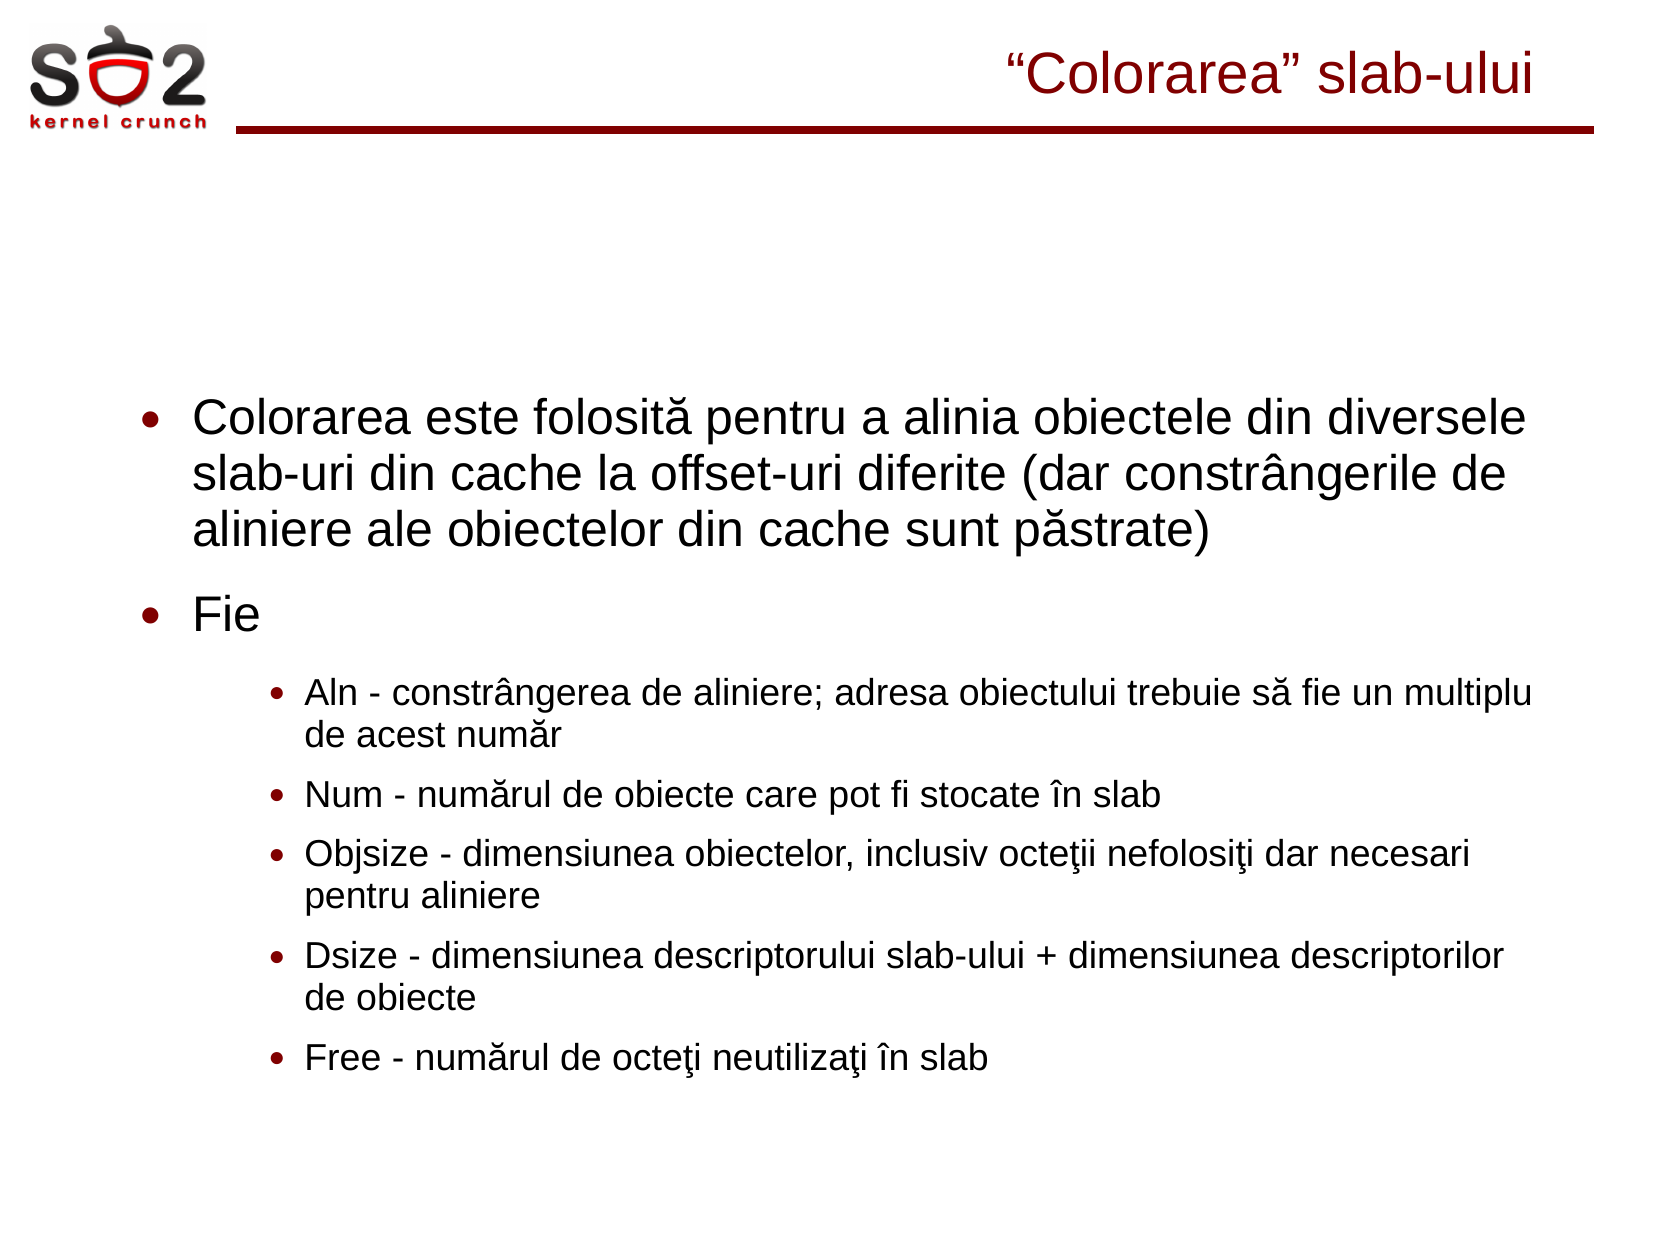

# “Colorarea” slab-ului
Colorarea este folosită pentru a alinia obiectele din diversele slab-uri din cache la offset-uri diferite (dar constrângerile de aliniere ale obiectelor din cache sunt păstrate)
Fie
Aln - constrângerea de aliniere; adresa obiectului trebuie să fie un multiplu de acest număr
Num - numărul de obiecte care pot fi stocate în slab
Objsize - dimensiunea obiectelor, inclusiv octeţii nefolosiţi dar necesari pentru aliniere
Dsize - dimensiunea descriptorului slab-ului + dimensiunea descriptorilor de obiecte
Free - numărul de octeţi neutilizaţi în slab